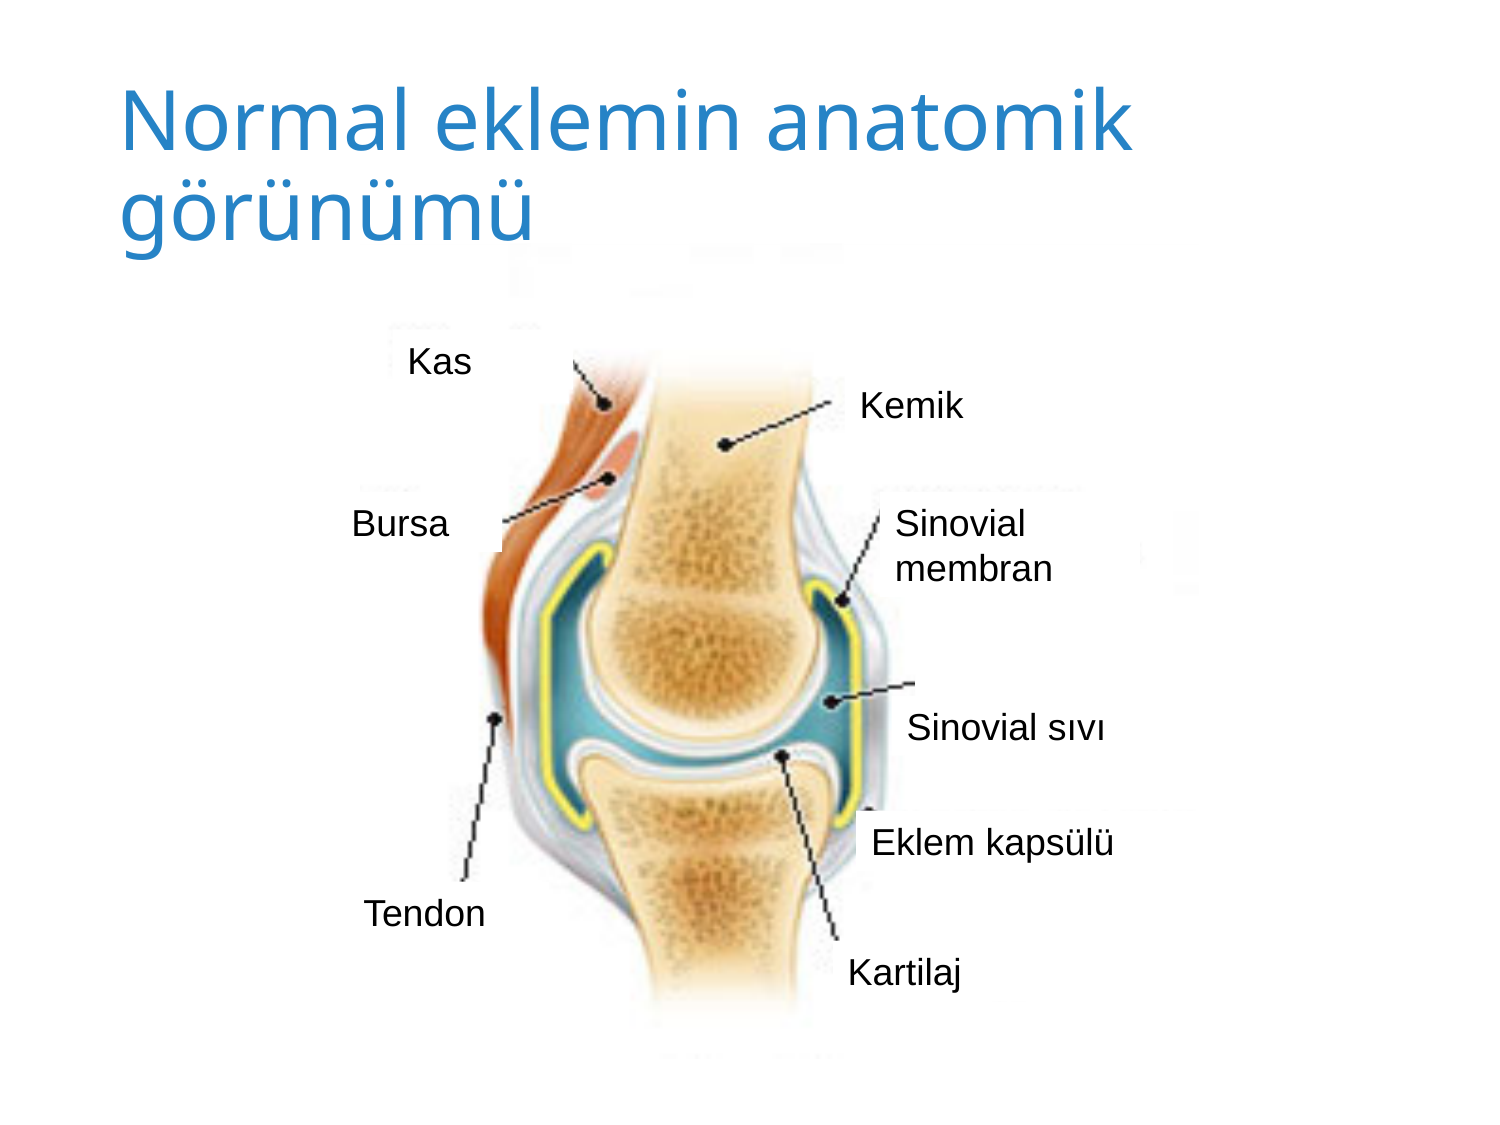

# Normal eklemin anatomik görünümü
Kas
Kas
Kemik
Bursa
Sinovial membran
Sinovial sıvı
Sinovial sıvı
Sinovial sıvı
Eklem kapsülü
Tendon
Kartilaj